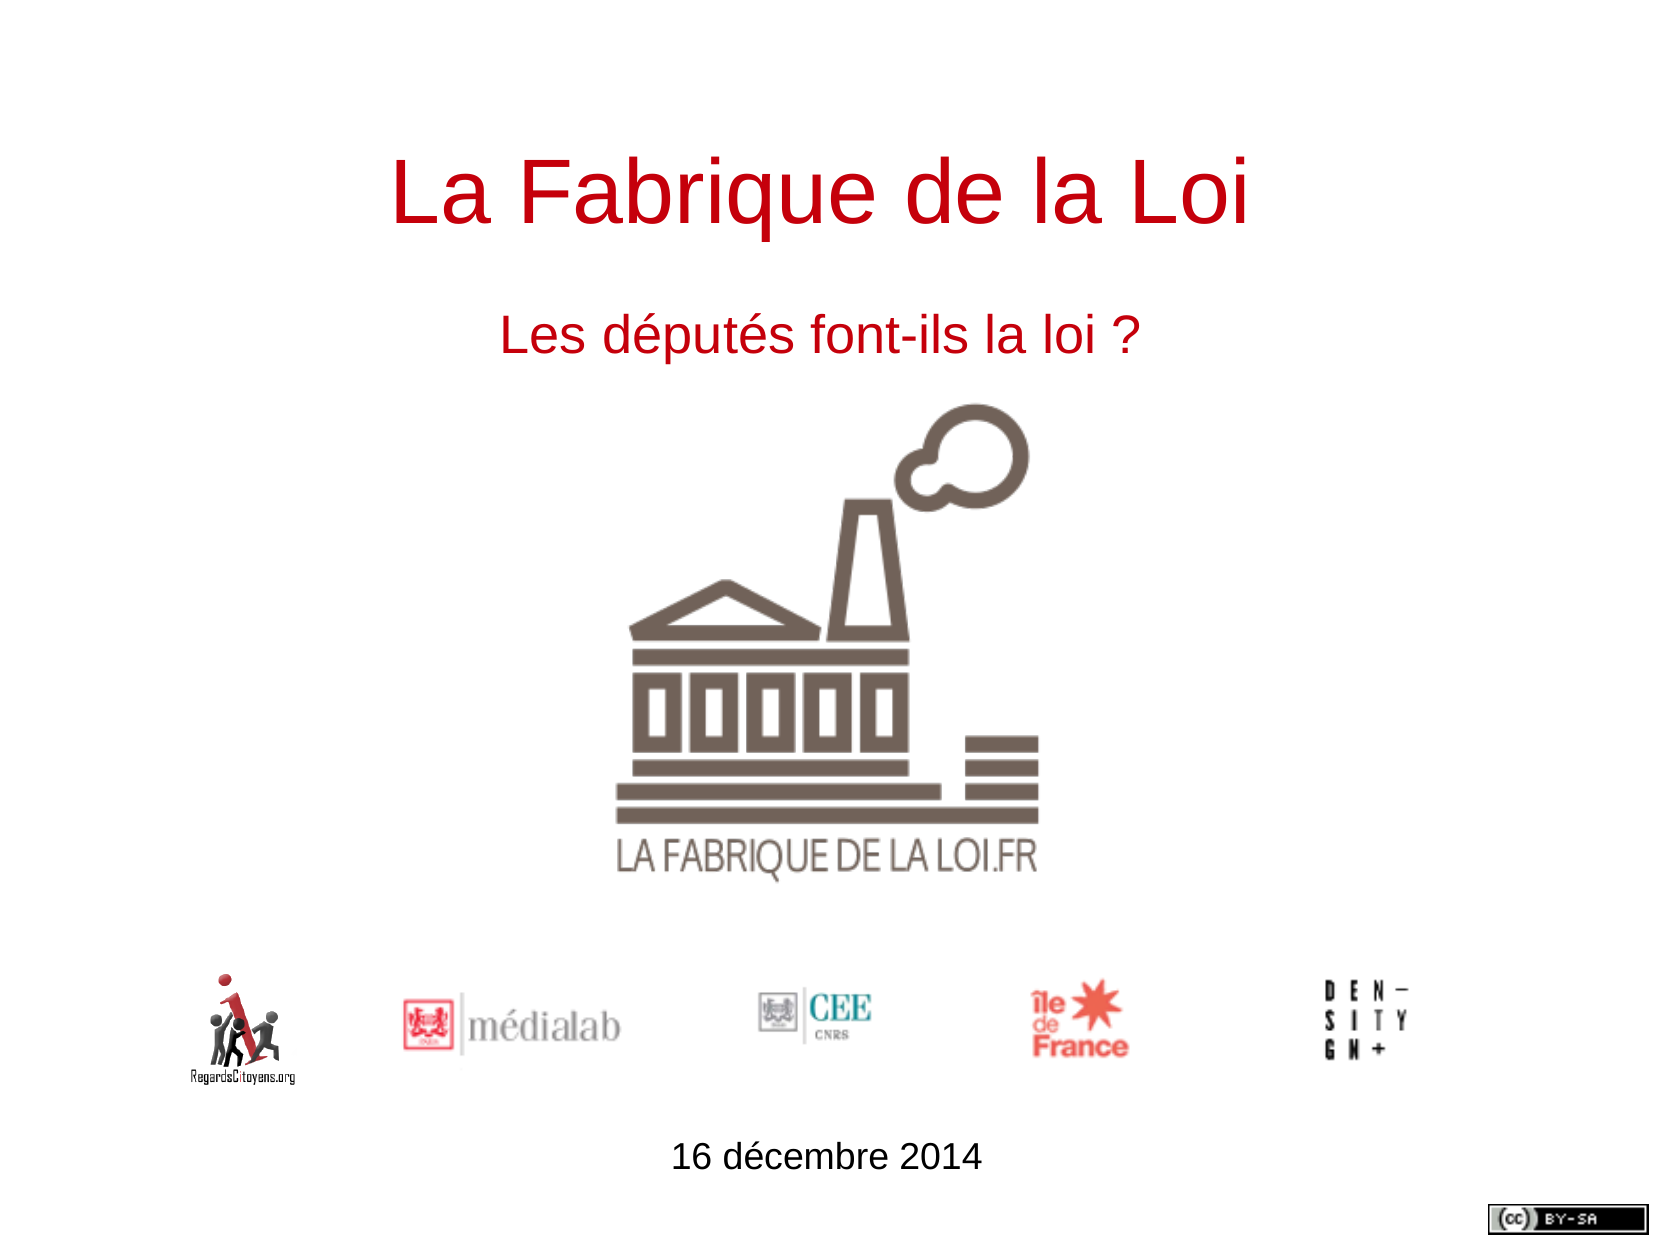

# La Fabrique de la Loi Les députés font-ils la loi ?
16 décembre 2014